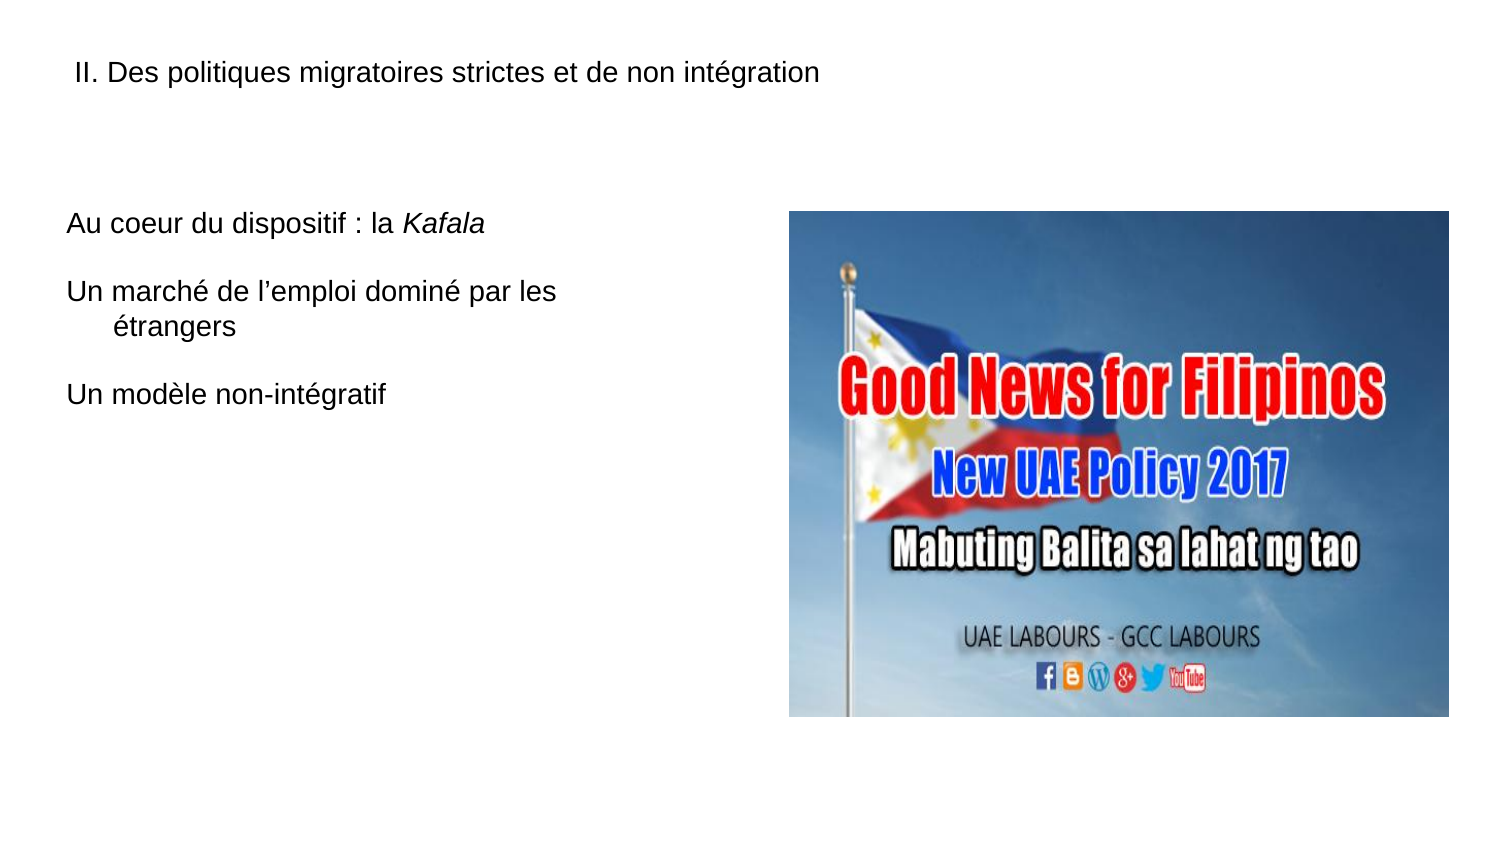

# II. Des politiques migratoires strictes et de non intégration
Au coeur du dispositif : la Kafala
Un marché de l’emploi dominé par les étrangers
Un modèle non-intégratif